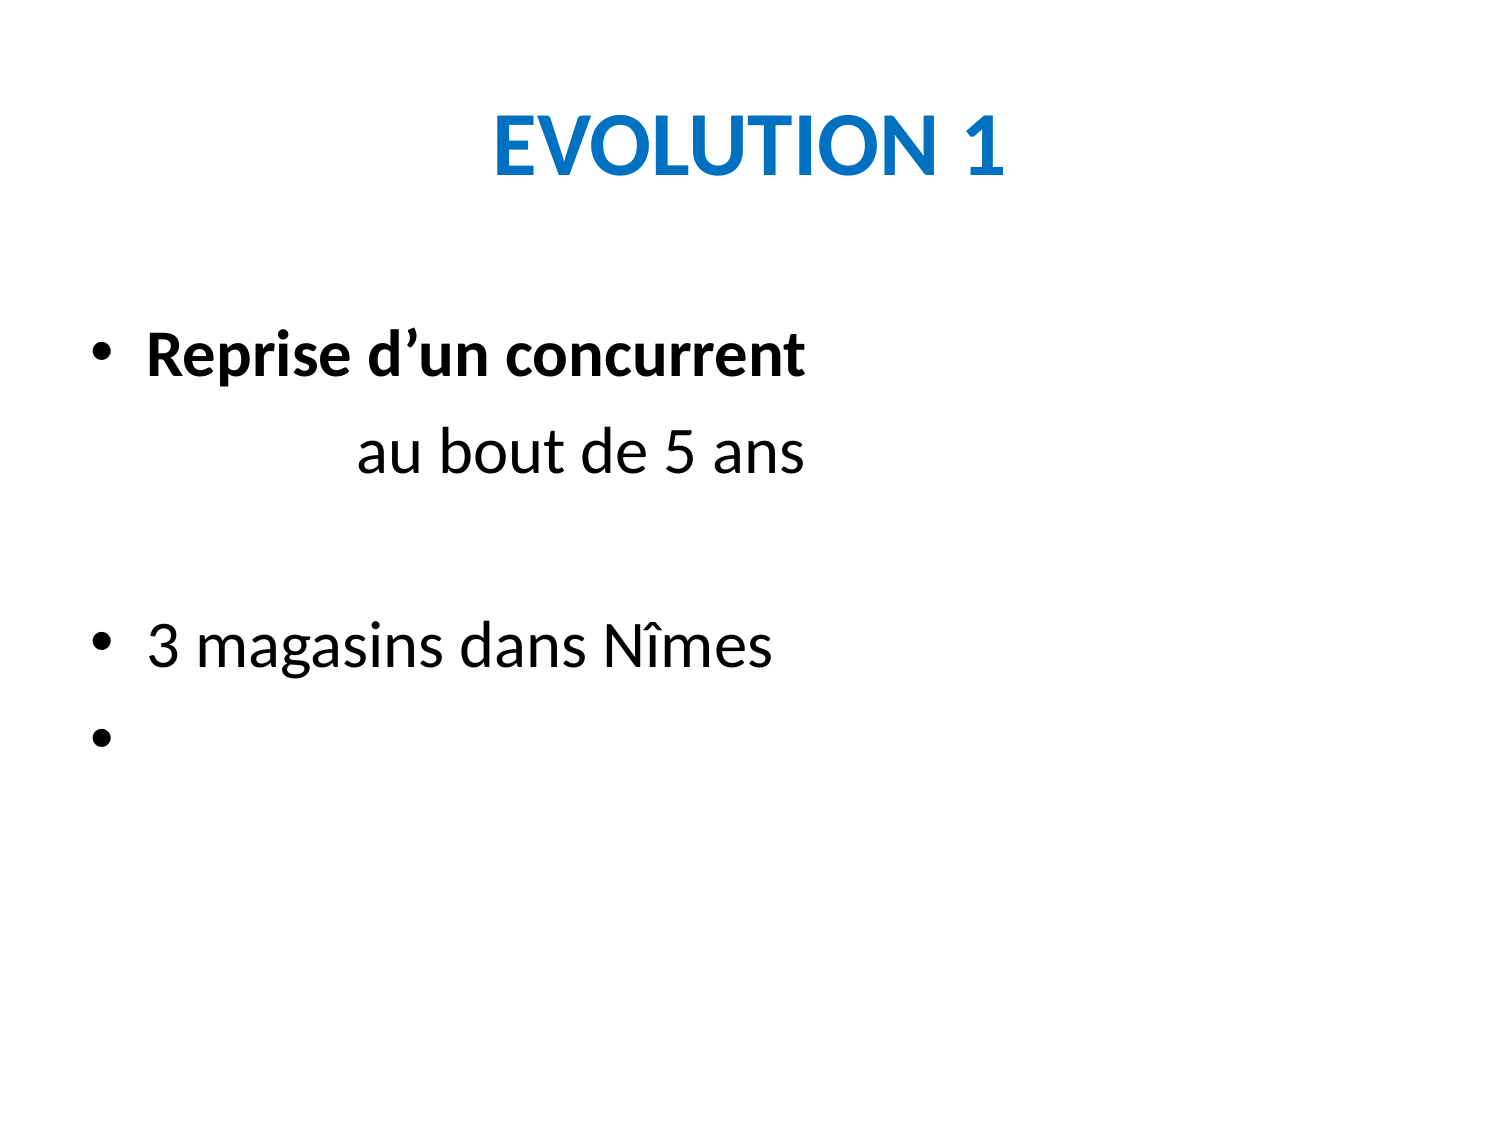

# EVOLUTION 1
Reprise d’un concurrent
 au bout de 5 ans
3 magasins dans Nîmes